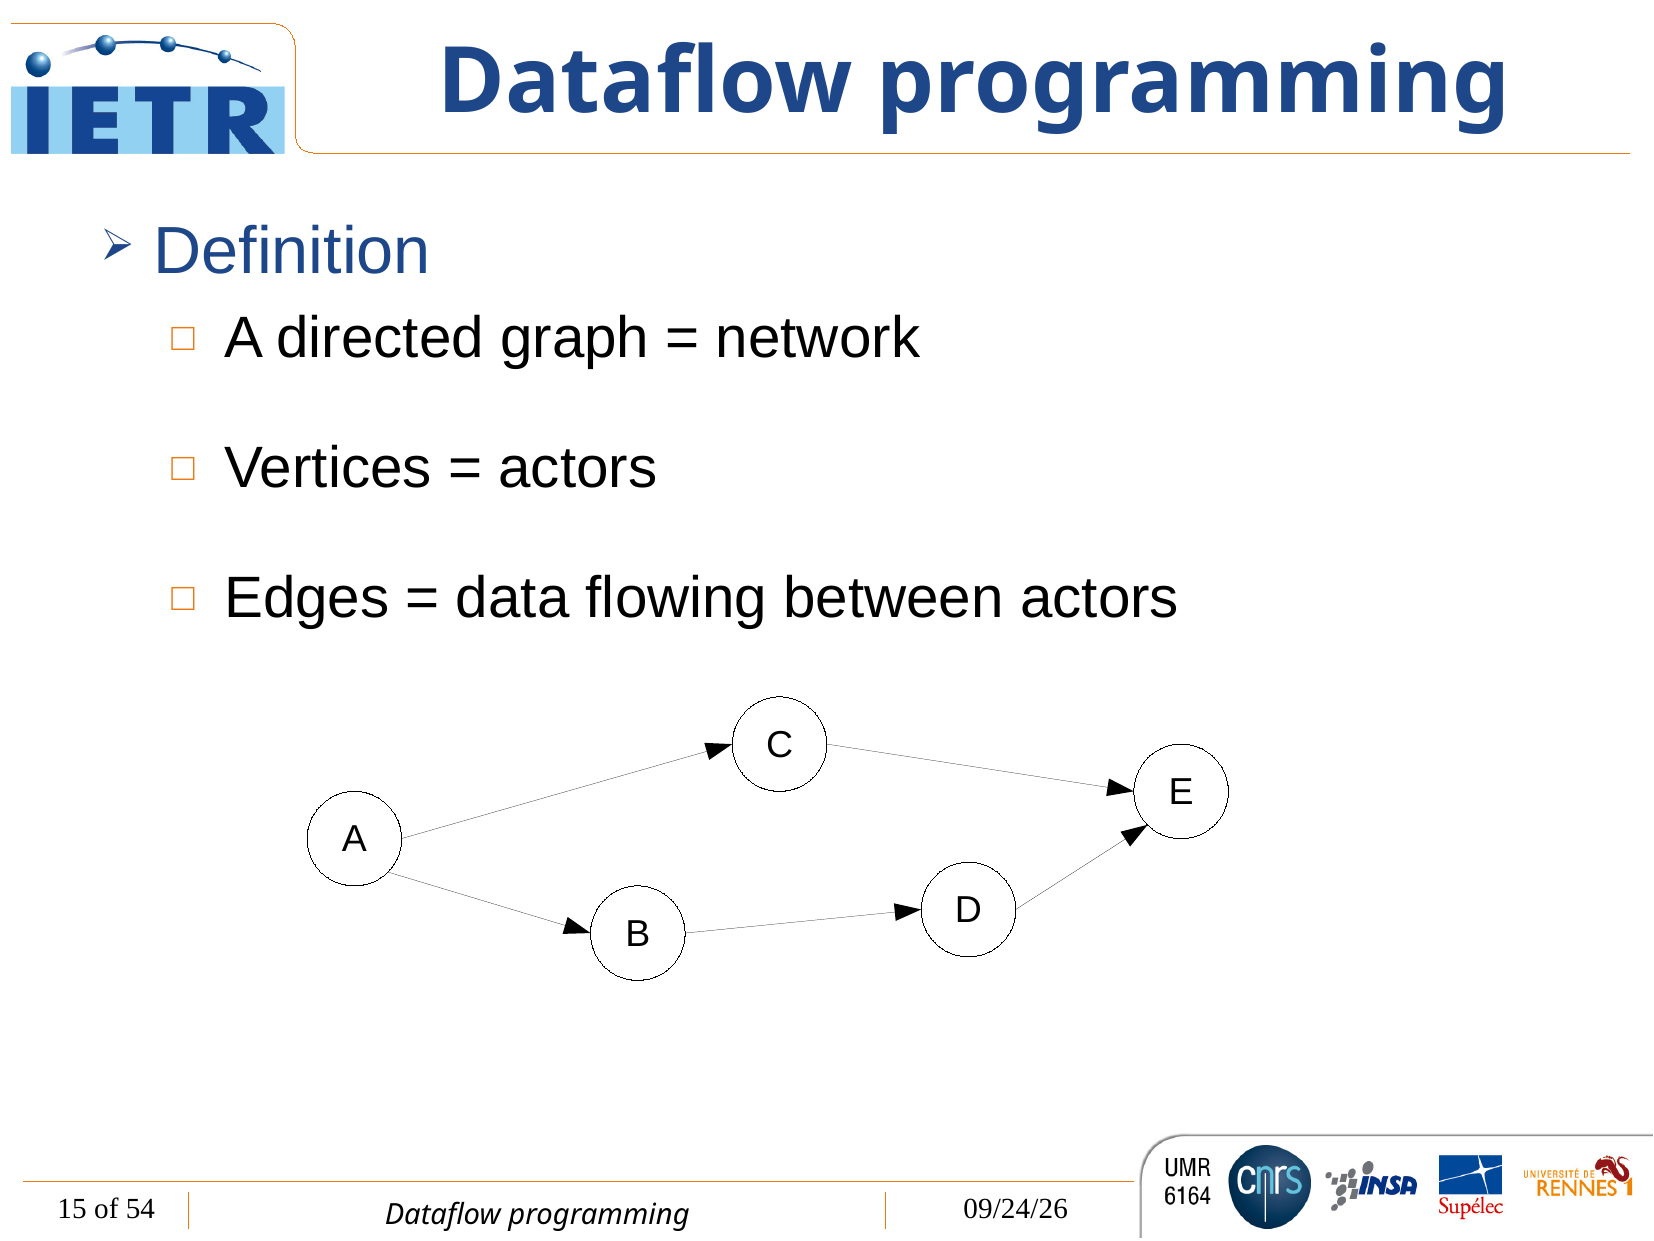

# Dataflow programming
Definition
A directed graph = network
Vertices = actors
Edges = data flowing between actors
C
E
A
D
B
15
Dataflow programming